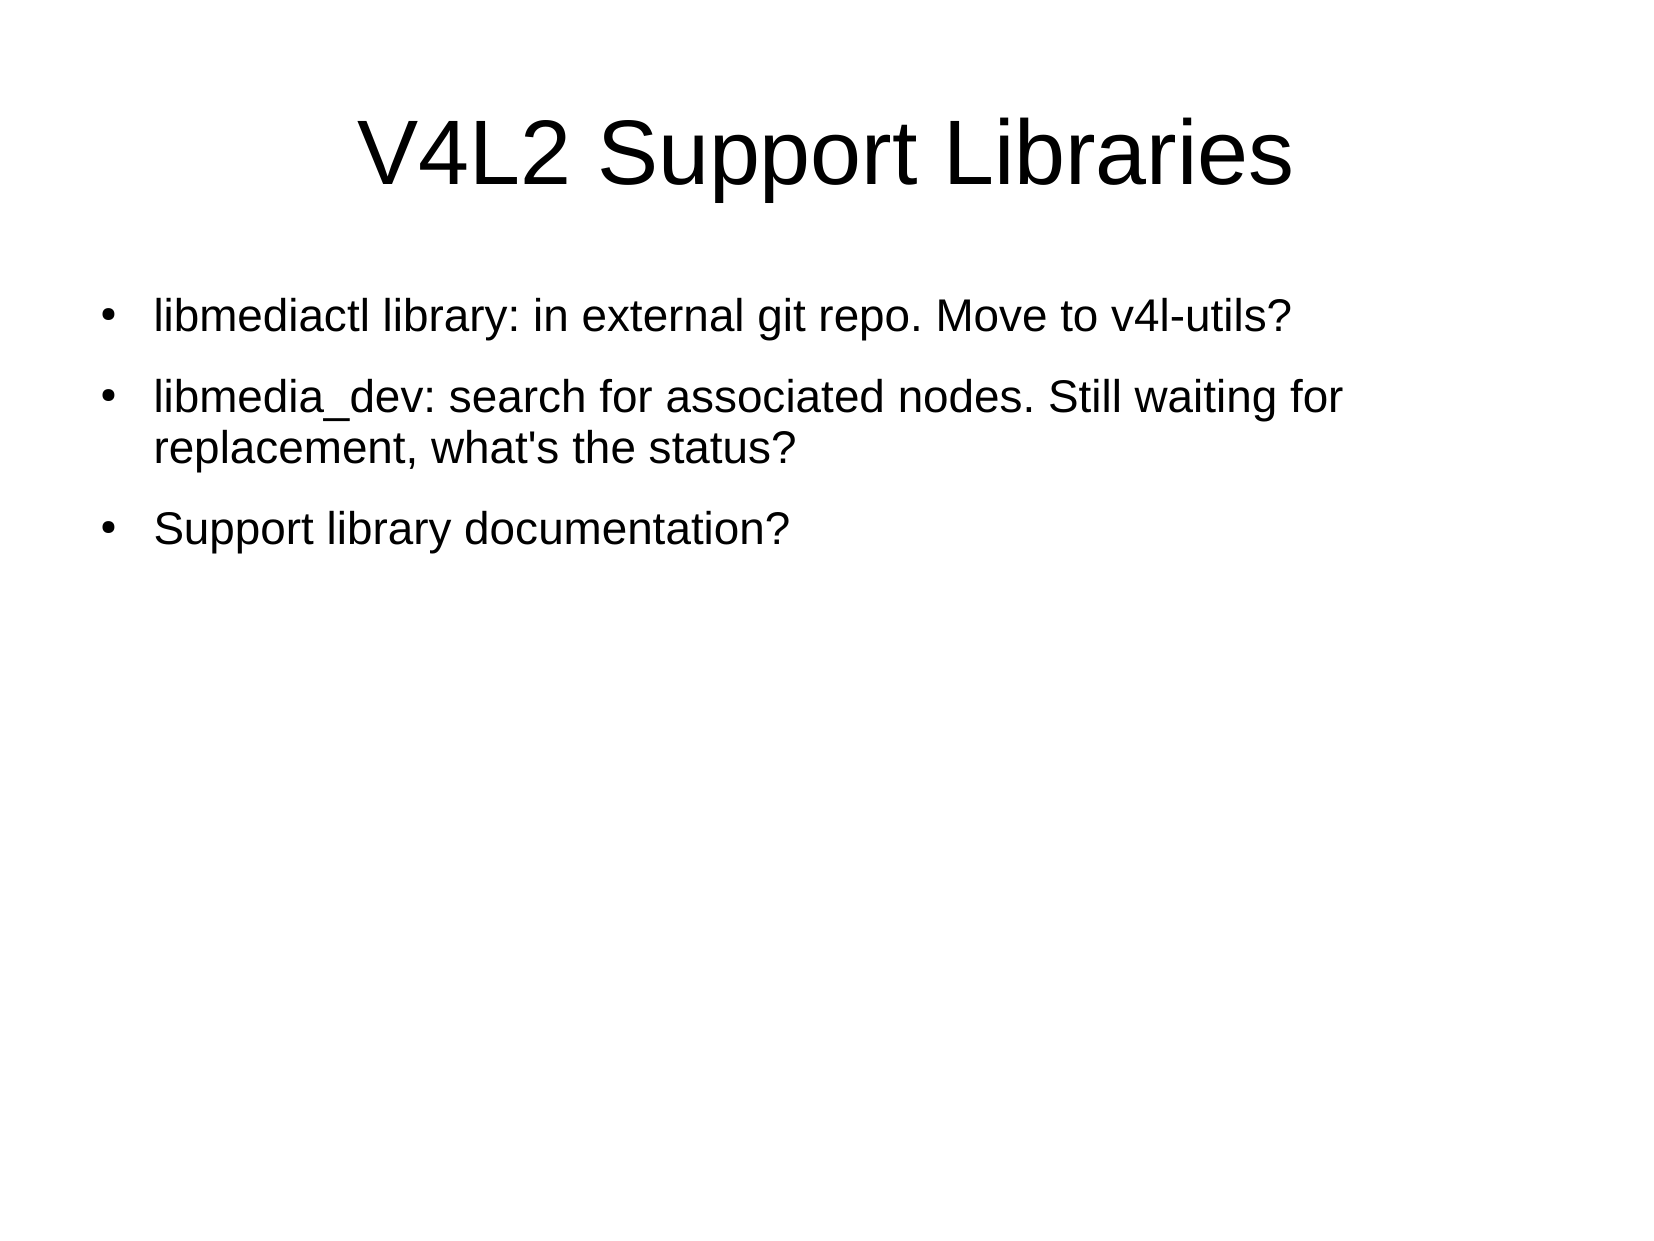

# V4L2 Support Libraries
libmediactl library: in external git repo. Move to v4l-utils?
libmedia_dev: search for associated nodes. Still waiting for replacement, what's the status?
Support library documentation?